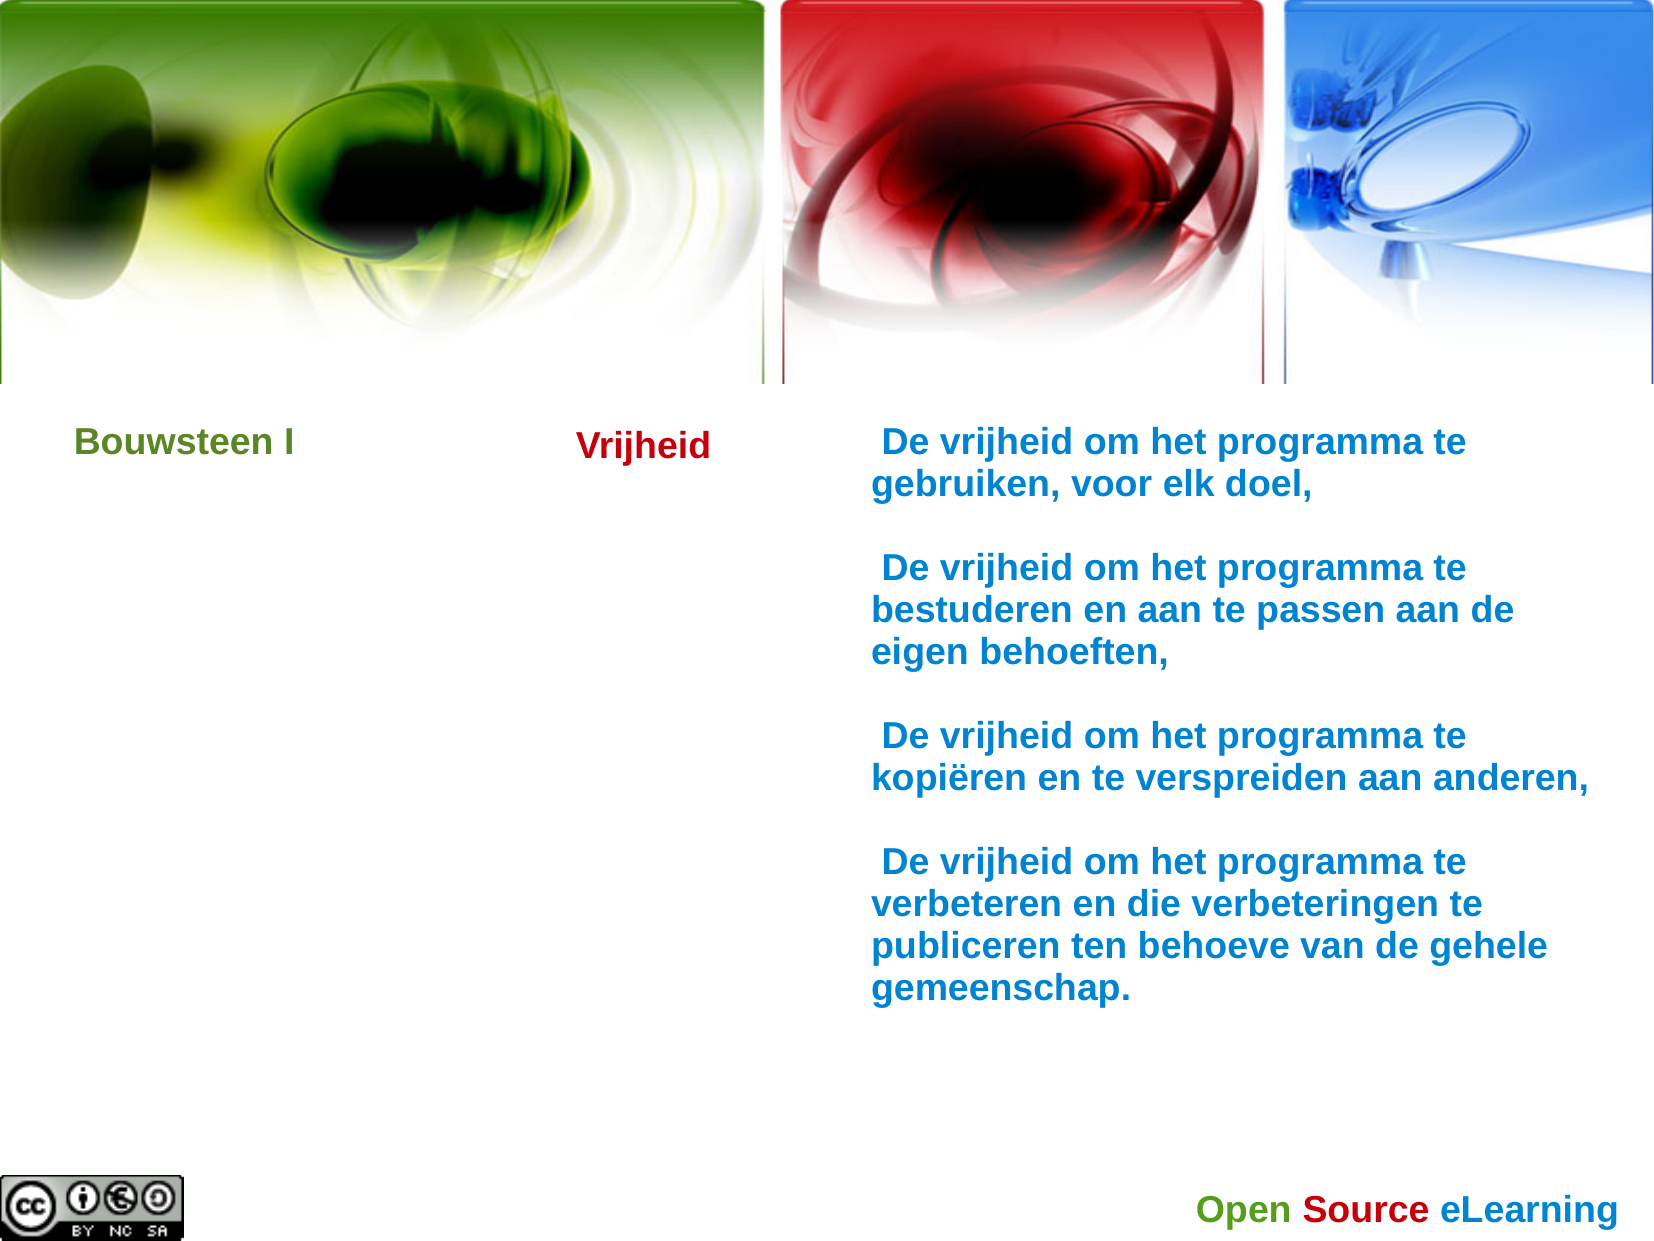

Bouwsteen I
 De vrijheid om het programma te gebruiken, voor elk doel,
 De vrijheid om het programma te bestuderen en aan te passen aan de eigen behoeften,
 De vrijheid om het programma te kopiëren en te verspreiden aan anderen,
 De vrijheid om het programma te verbeteren en die verbeteringen te publiceren ten behoeve van de gehele gemeenschap.
Vrijheid
Open Source eLearning